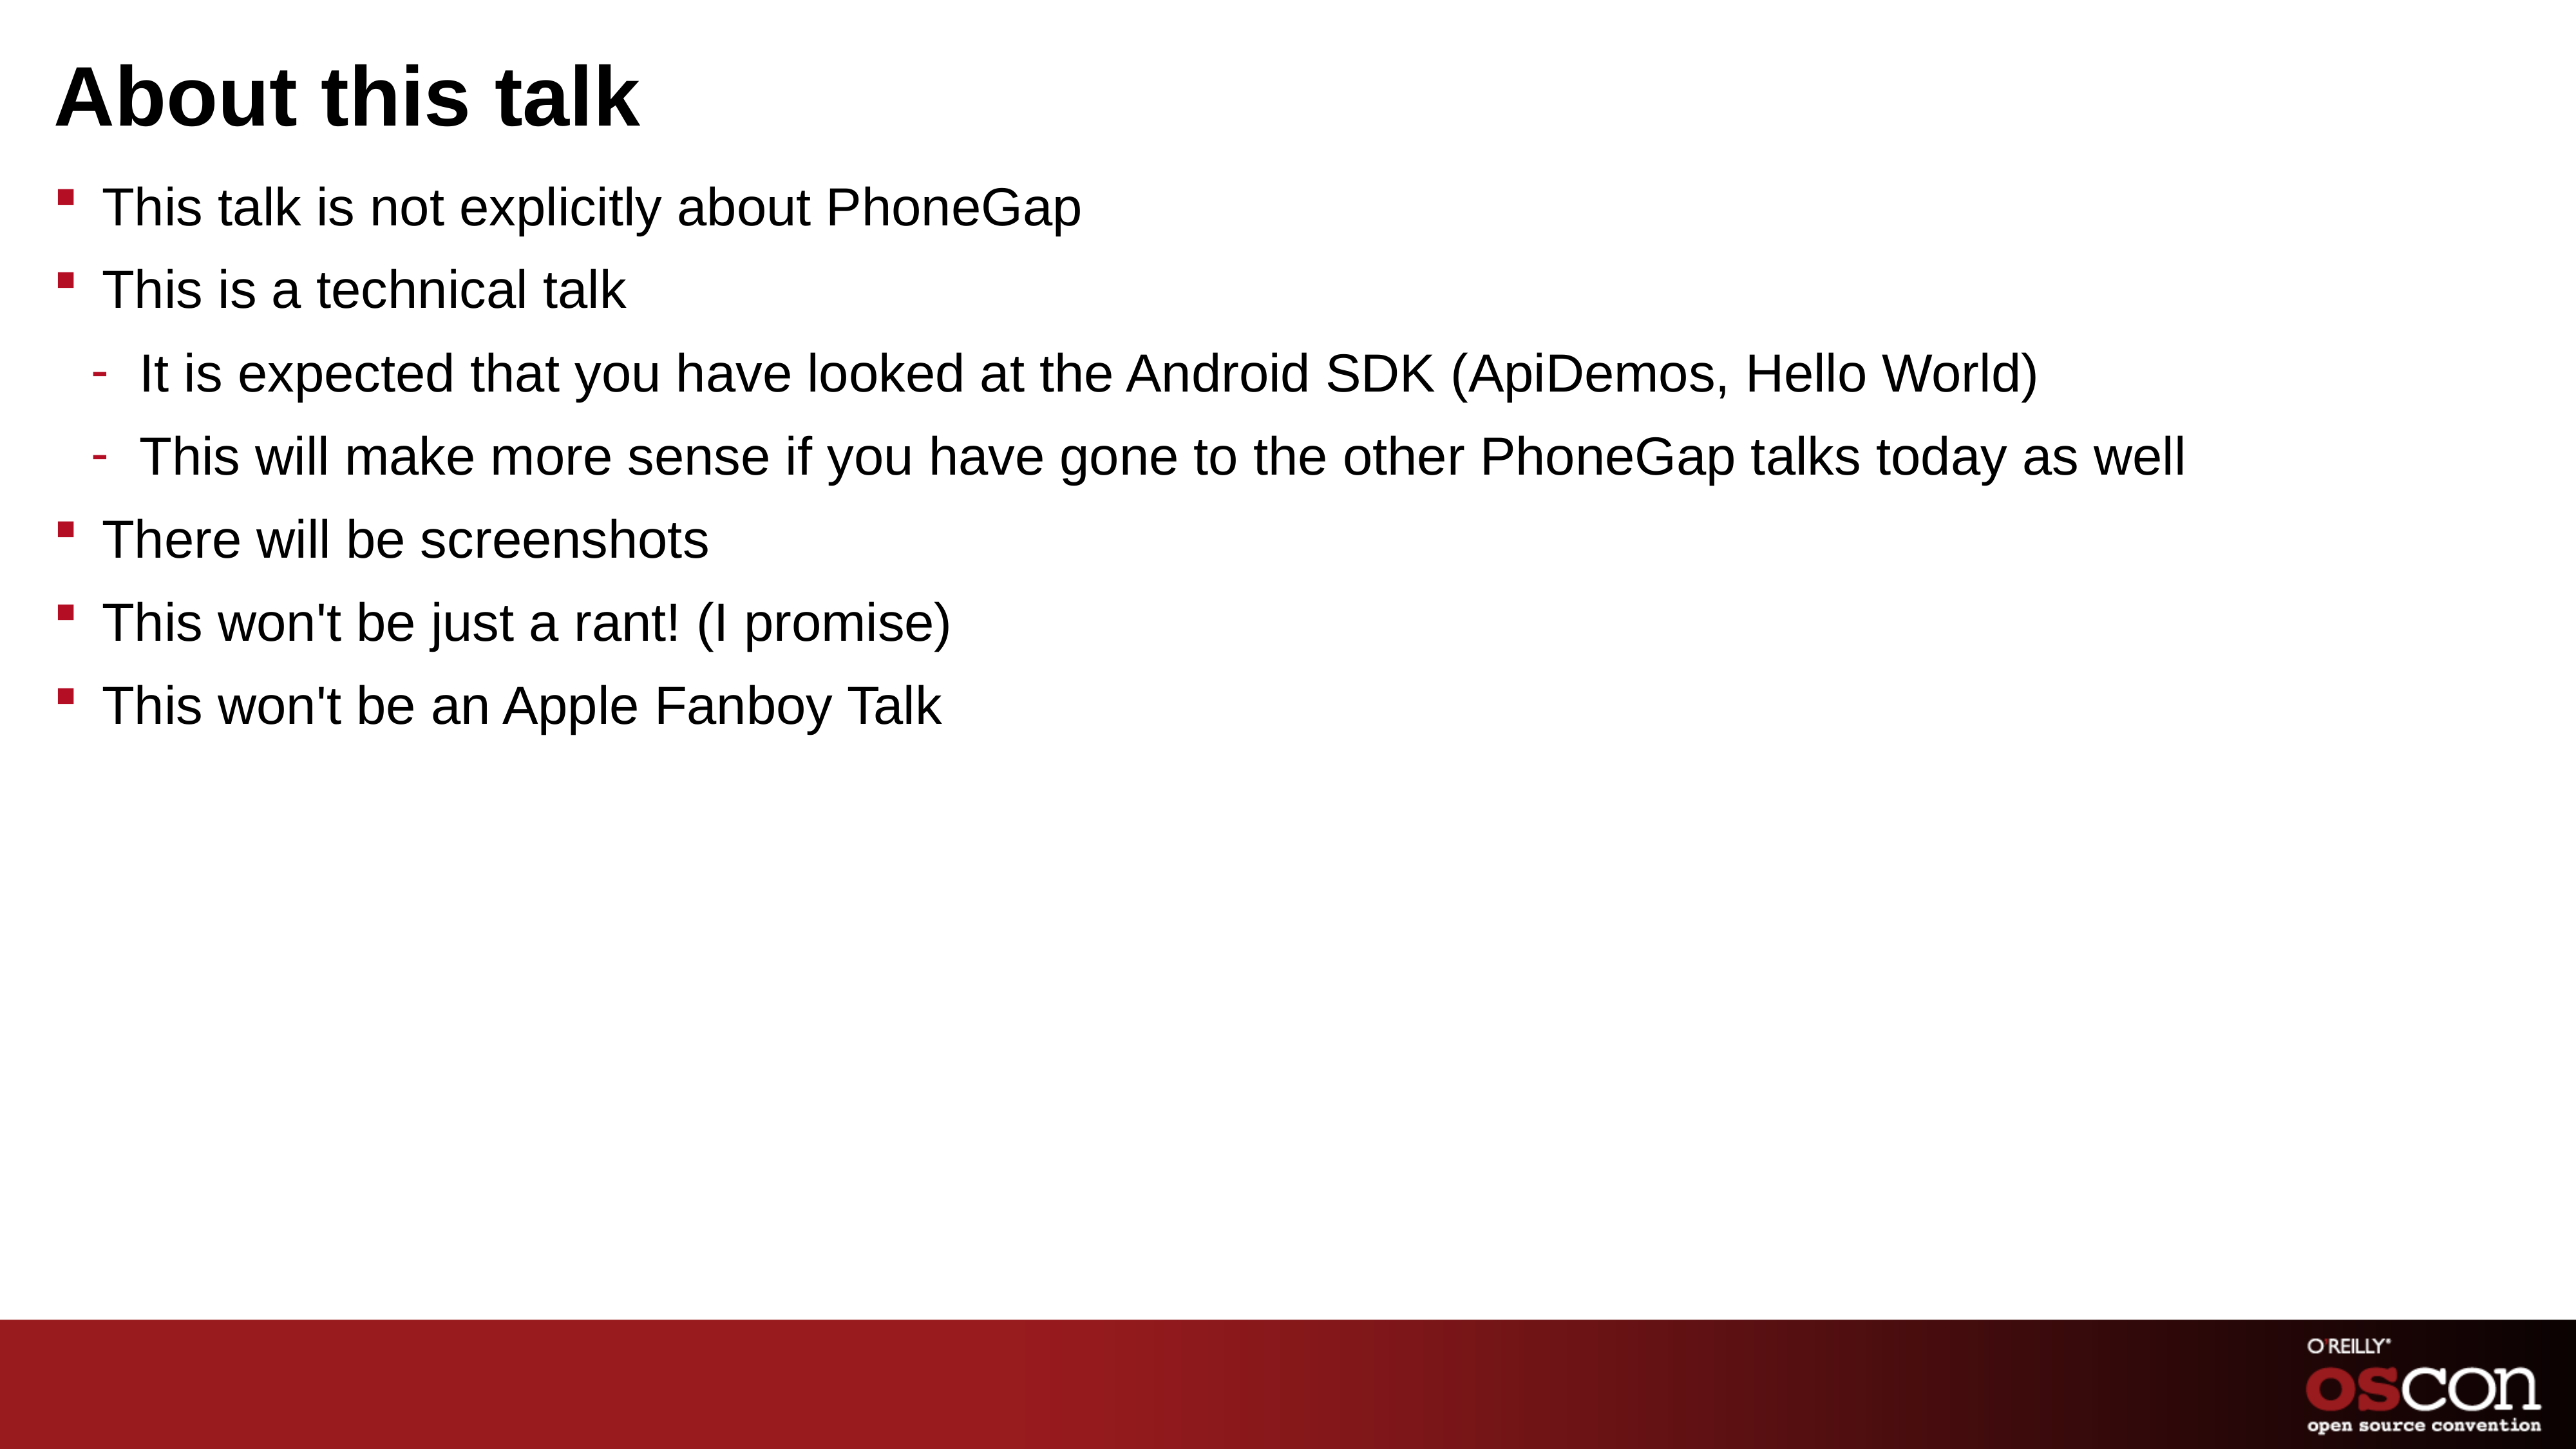

# About this talk
This talk is not explicitly about PhoneGap
This is a technical talk
It is expected that you have looked at the Android SDK (ApiDemos, Hello World)
This will make more sense if you have gone to the other PhoneGap talks today as well
There will be screenshots
This won't be just a rant! (I promise)
This won't be an Apple Fanboy Talk